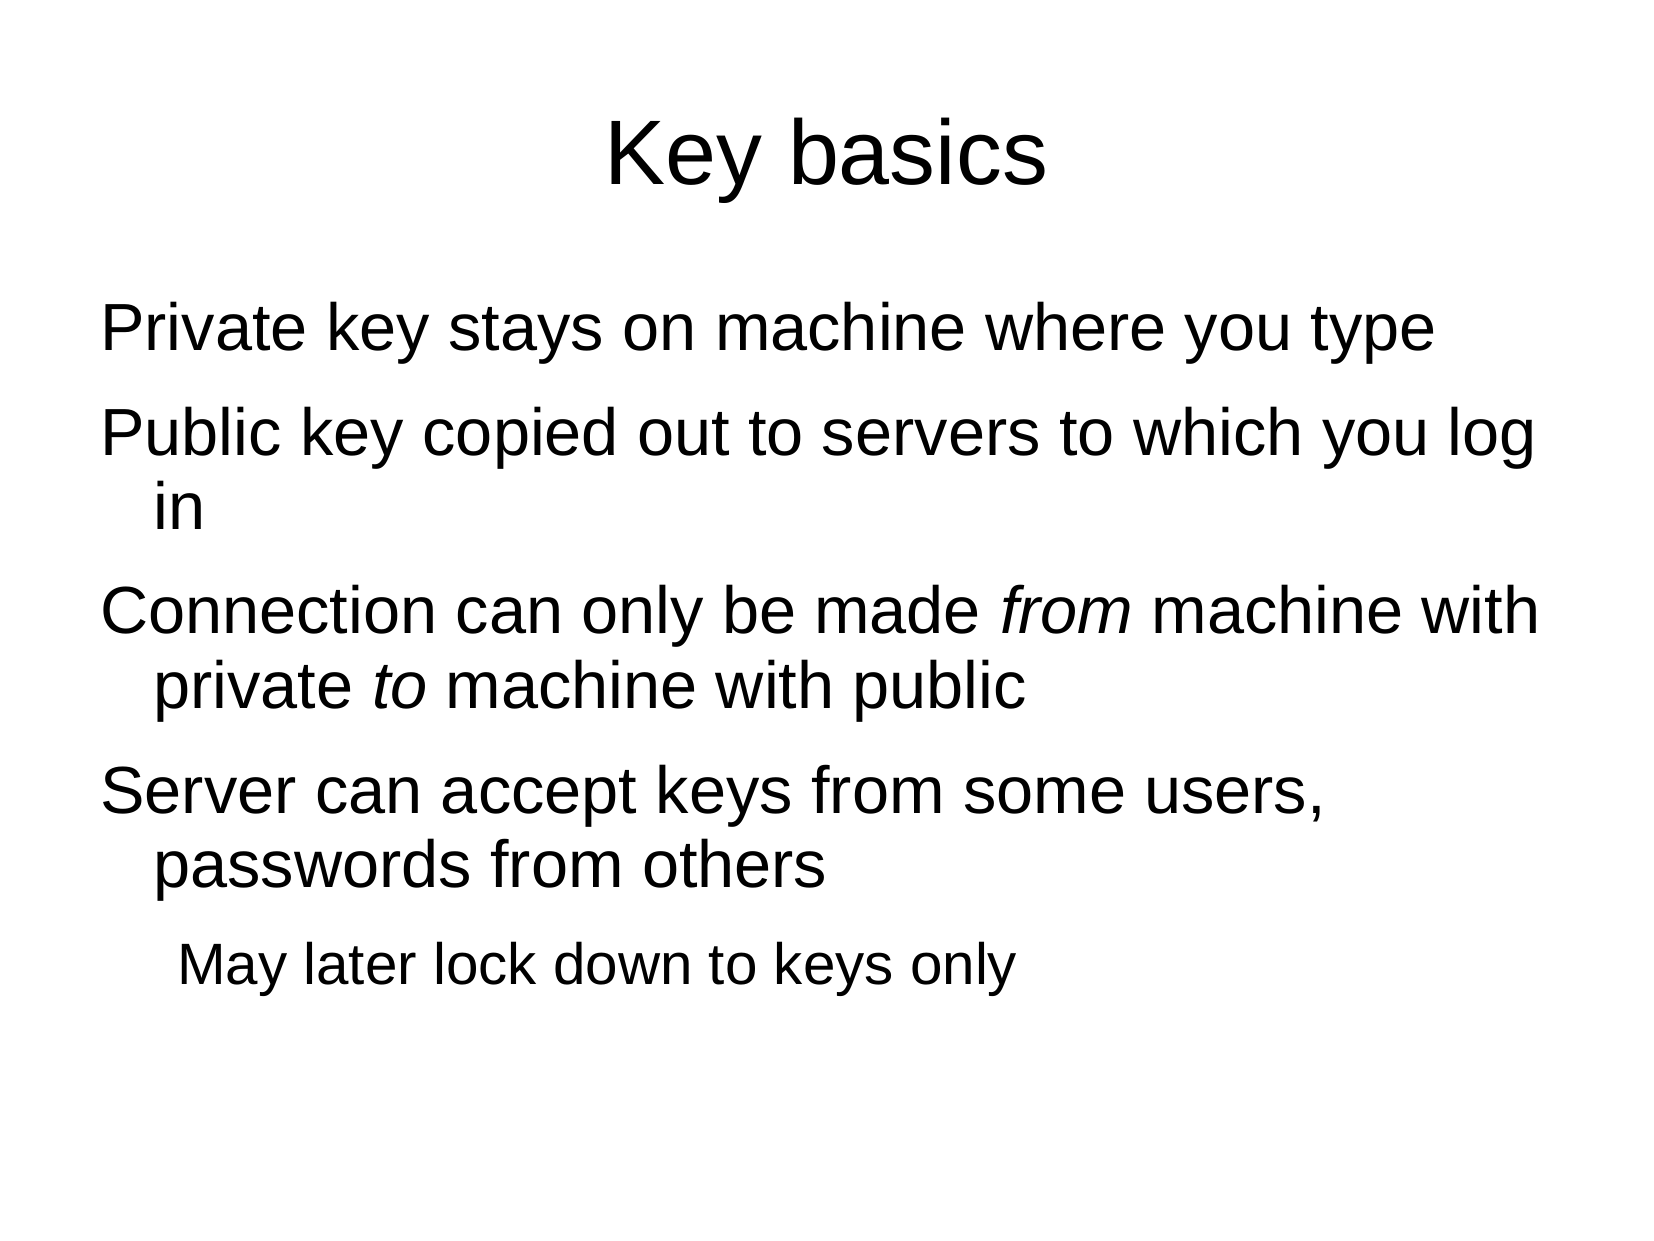

# Key basics
Private key stays on machine where you type
Public key copied out to servers to which you log in
Connection can only be made from machine with private to machine with public
Server can accept keys from some users, passwords from others
May later lock down to keys only